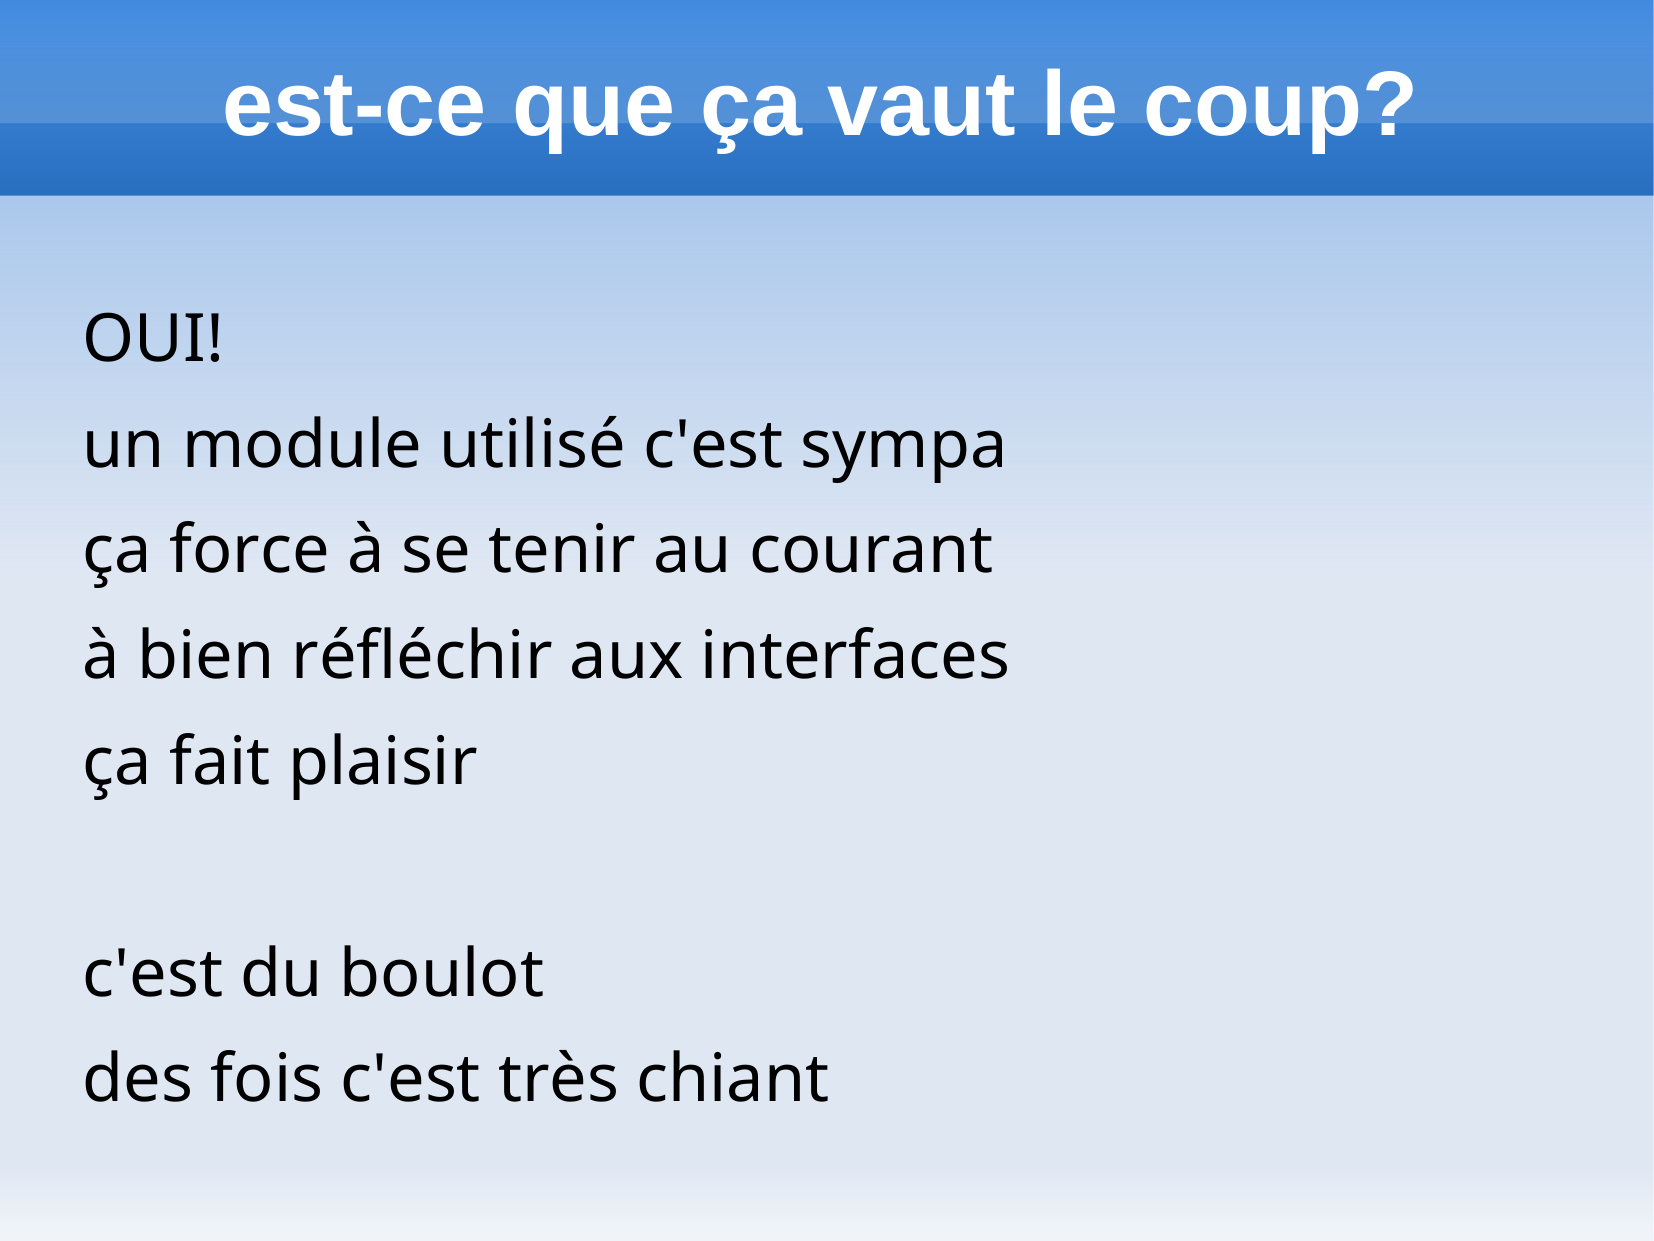

# est-ce que ça vaut le coup?
OUI!
un module utilisé c'est sympa
ça force à se tenir au courant
à bien réfléchir aux interfaces
ça fait plaisir
c'est du boulot
des fois c'est très chiant
ça permet de causer dans les conférences